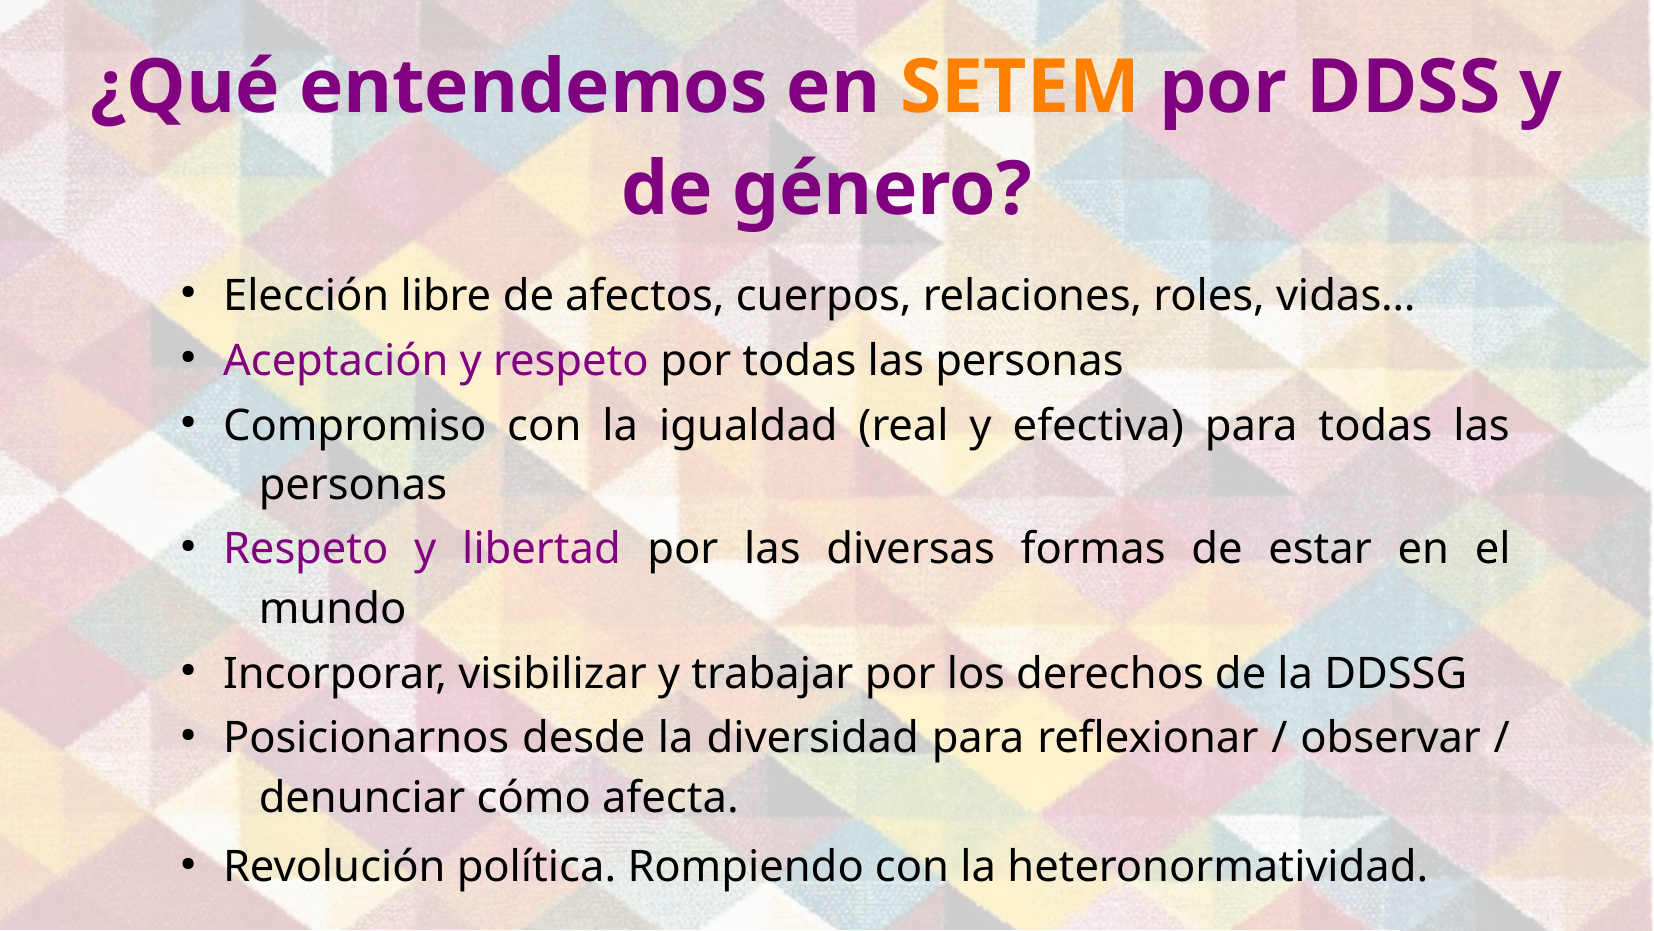

# ¿Qué entendemos en SETEM por DDSS y de género?
Elección libre de afectos, cuerpos, relaciones, roles, vidas…
Aceptación y respeto por todas las personas
Compromiso con la igualdad (real y efectiva) para todas las personas
Respeto y libertad por las diversas formas de estar en el mundo
Incorporar, visibilizar y trabajar por los derechos de la DDSSG
Posicionarnos desde la diversidad para reflexionar / observar / denunciar cómo afecta.
Revolución política. Rompiendo con la heteronormatividad.